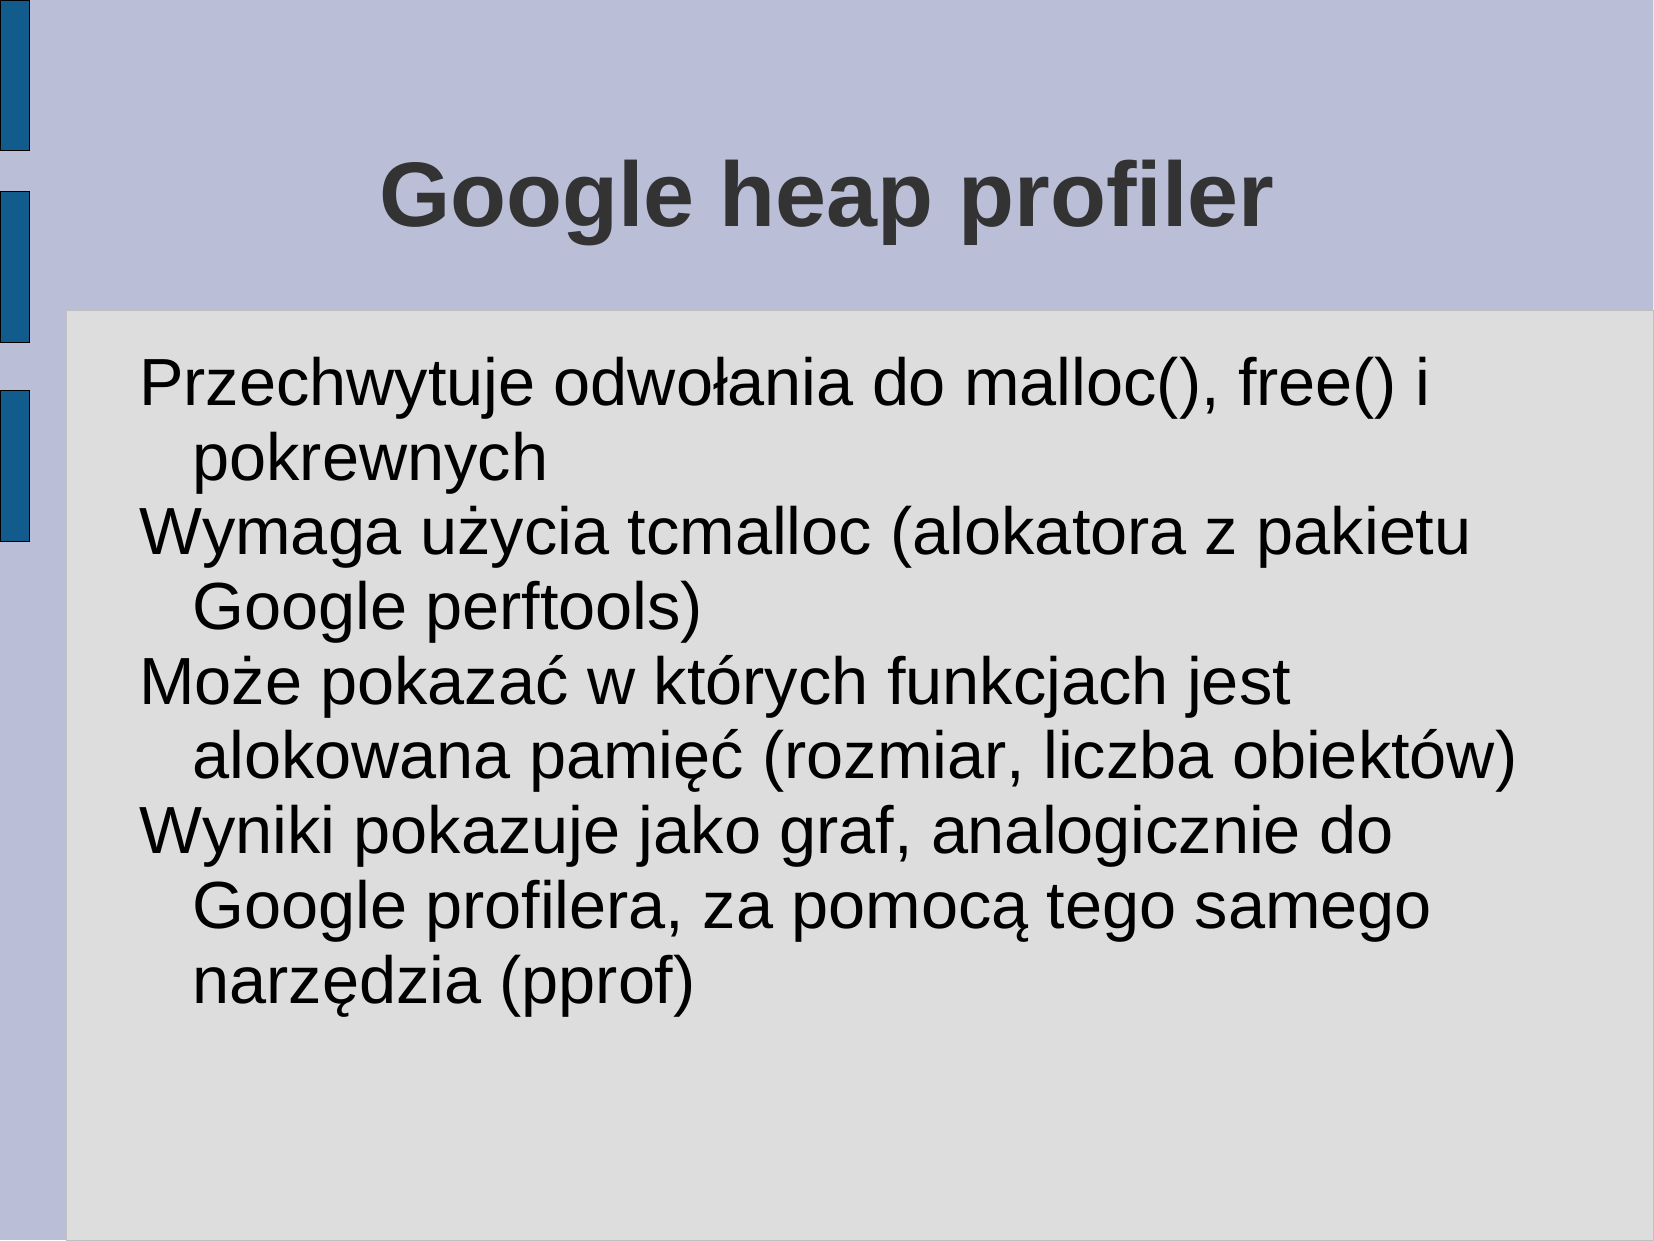

# Google heap profiler
Przechwytuje odwołania do malloc(), free() i pokrewnych
Wymaga użycia tcmalloc (alokatora z pakietu Google perftools)
Może pokazać w których funkcjach jest alokowana pamięć (rozmiar, liczba obiektów)
Wyniki pokazuje jako graf, analogicznie do Google profilera, za pomocą tego samego narzędzia (pprof)